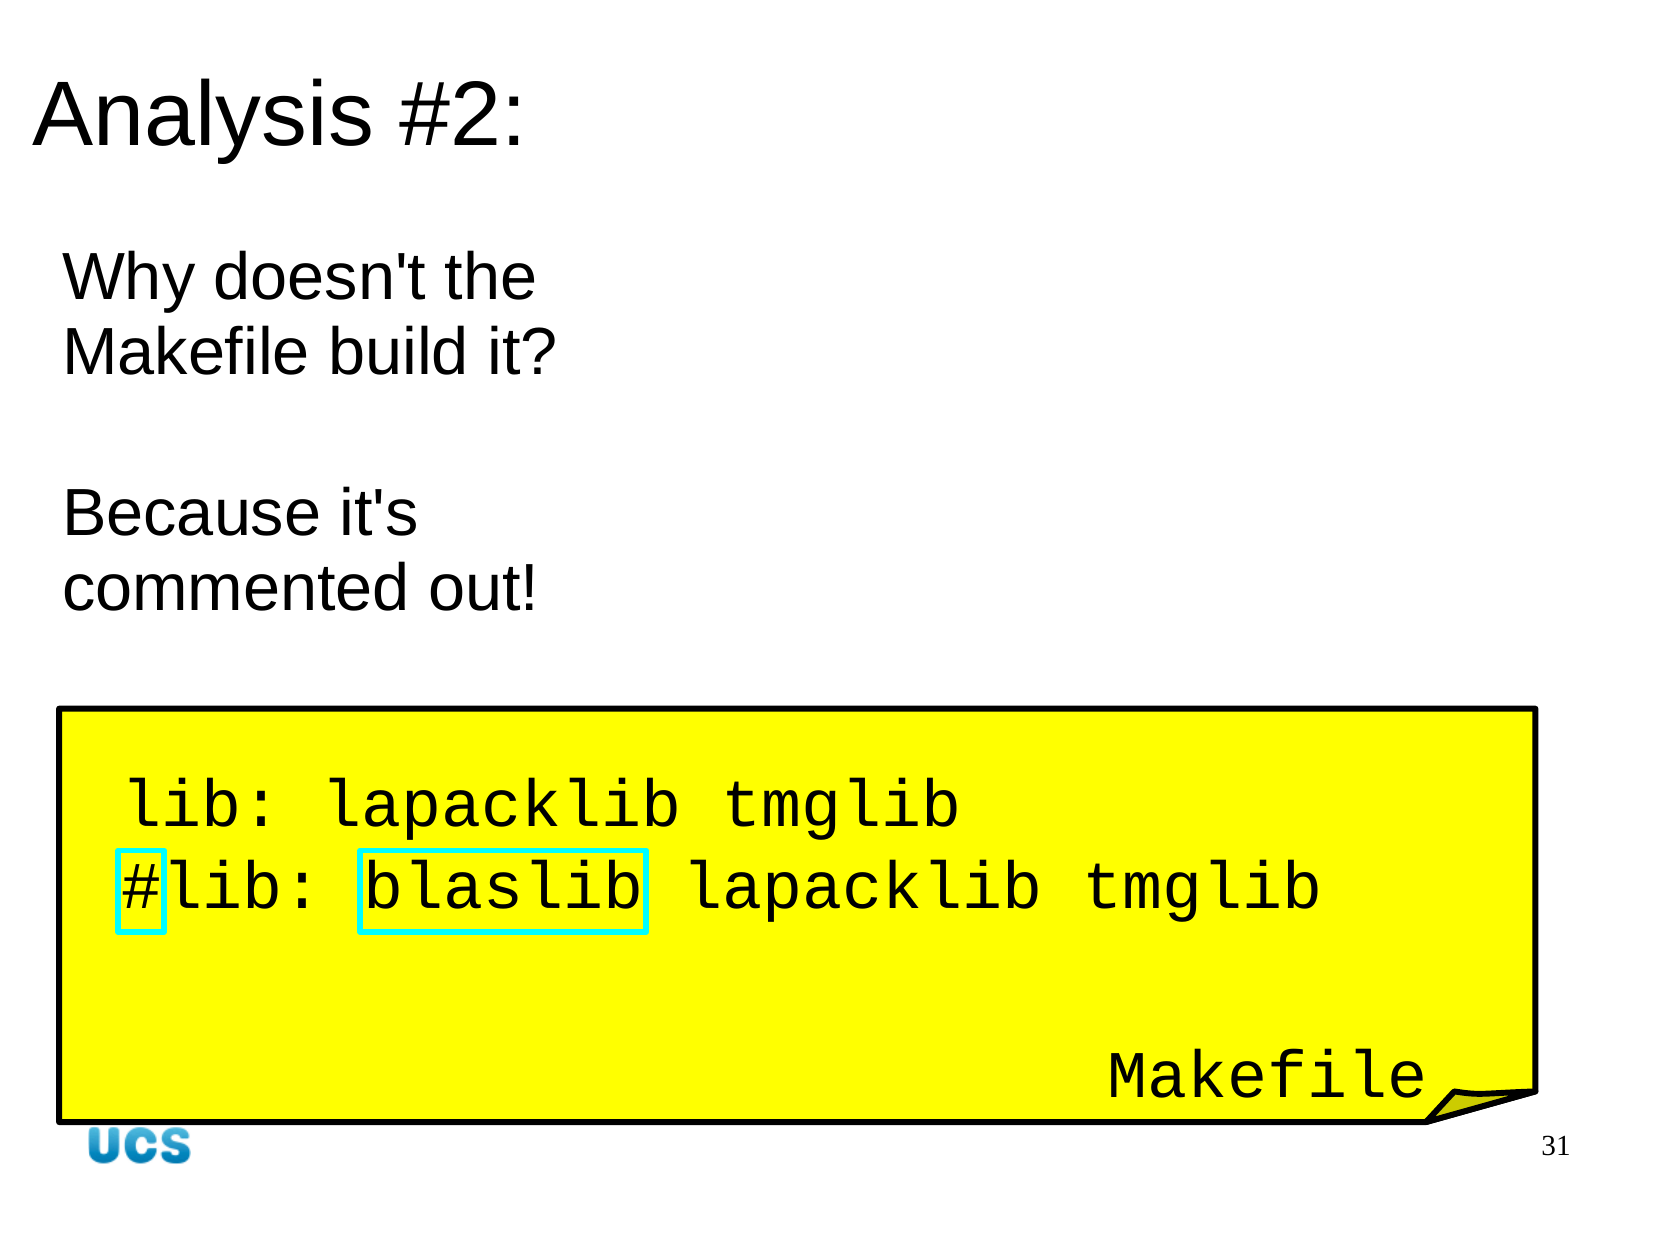

Analysis #2:
Why doesn't the
Makefile build it?
Because it's
commented out!
lib: lapacklib tmglib
#
lib:
blaslib
lapacklib tmglib
Makefile
31